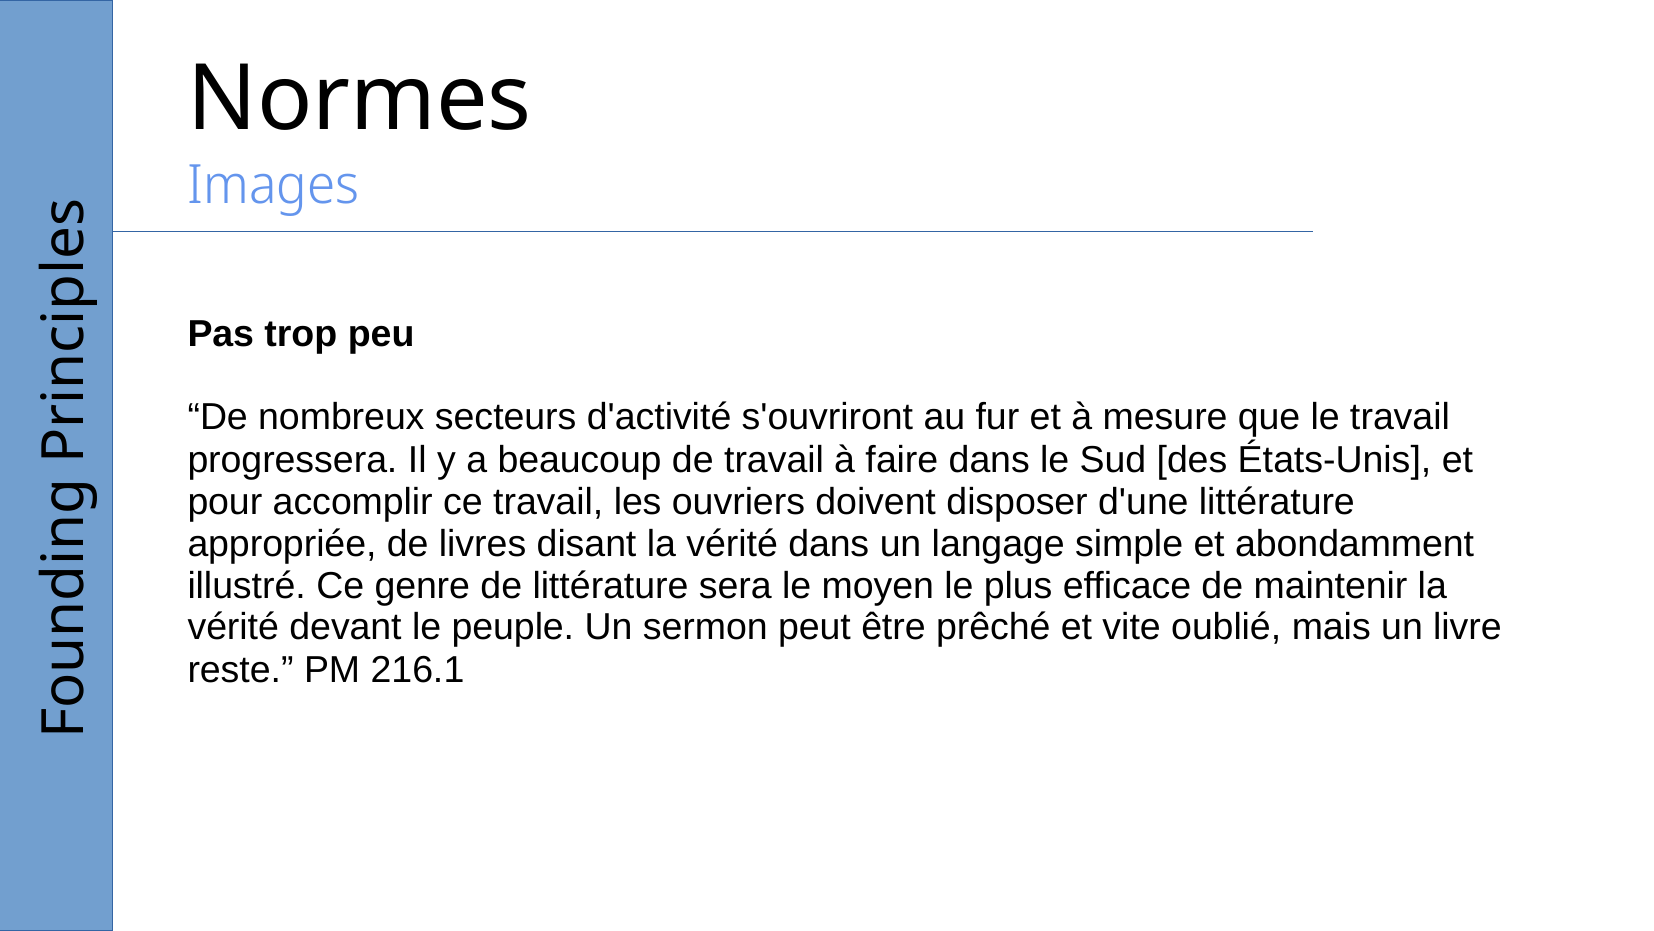

# Normes
Images
Pas trop peu
“De nombreux secteurs d'activité s'ouvriront au fur et à mesure que le travail progressera. Il y a beaucoup de travail à faire dans le Sud [des États-Unis], et pour accomplir ce travail, les ouvriers doivent disposer d'une littérature appropriée, de livres disant la vérité dans un langage simple et abondamment illustré. Ce genre de littérature sera le moyen le plus efficace de maintenir la vérité devant le peuple. Un sermon peut être prêché et vite oublié, mais un livre reste.” PM 216.1
Founding Principles